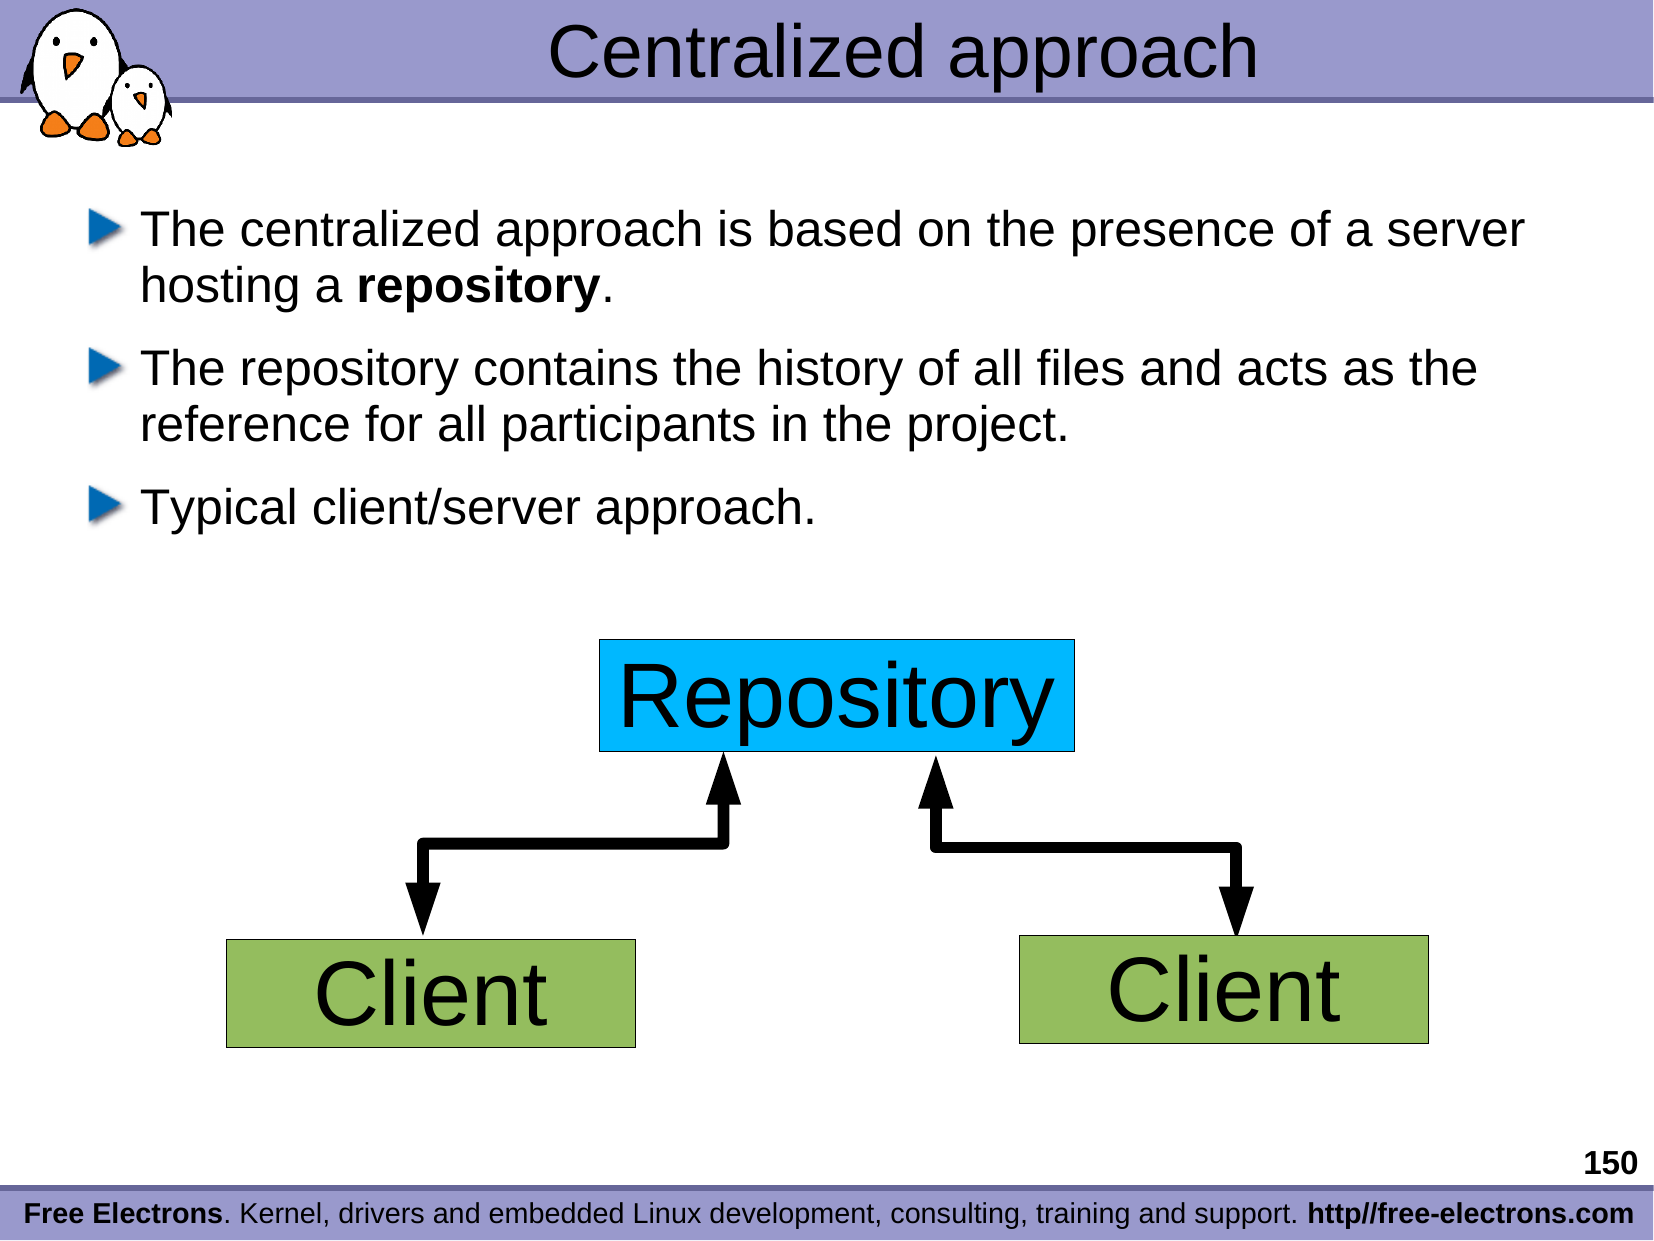

# Centralized approach
The centralized approach is based on the presence of a server hosting a repository.
The repository contains the history of all files and acts as the reference for all participants in the project.
Typical client/server approach.
Repository
Client
Client